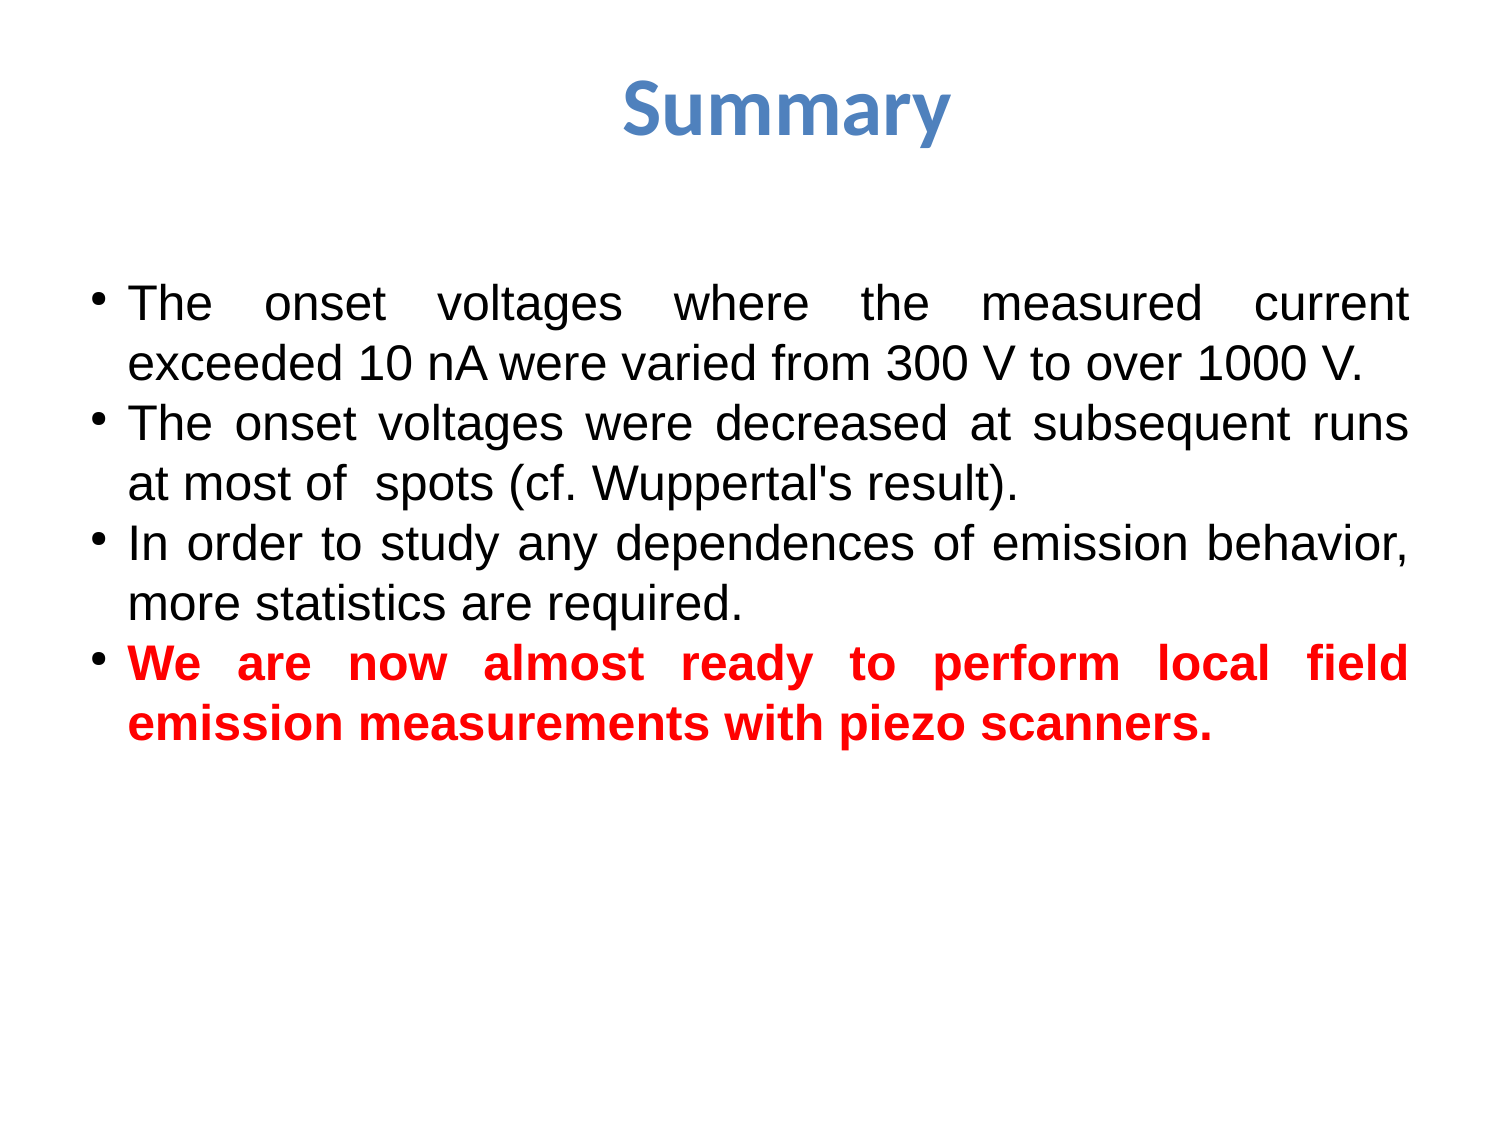

Summary
The onset voltages where the measured current exceeded 10 nA were varied from 300 V to over 1000 V.
The onset voltages were decreased at subsequent runs at most of spots (cf. Wuppertal's result).
In order to study any dependences of emission behavior, more statistics are required.
We are now almost ready to perform local field emission measurements with piezo scanners.